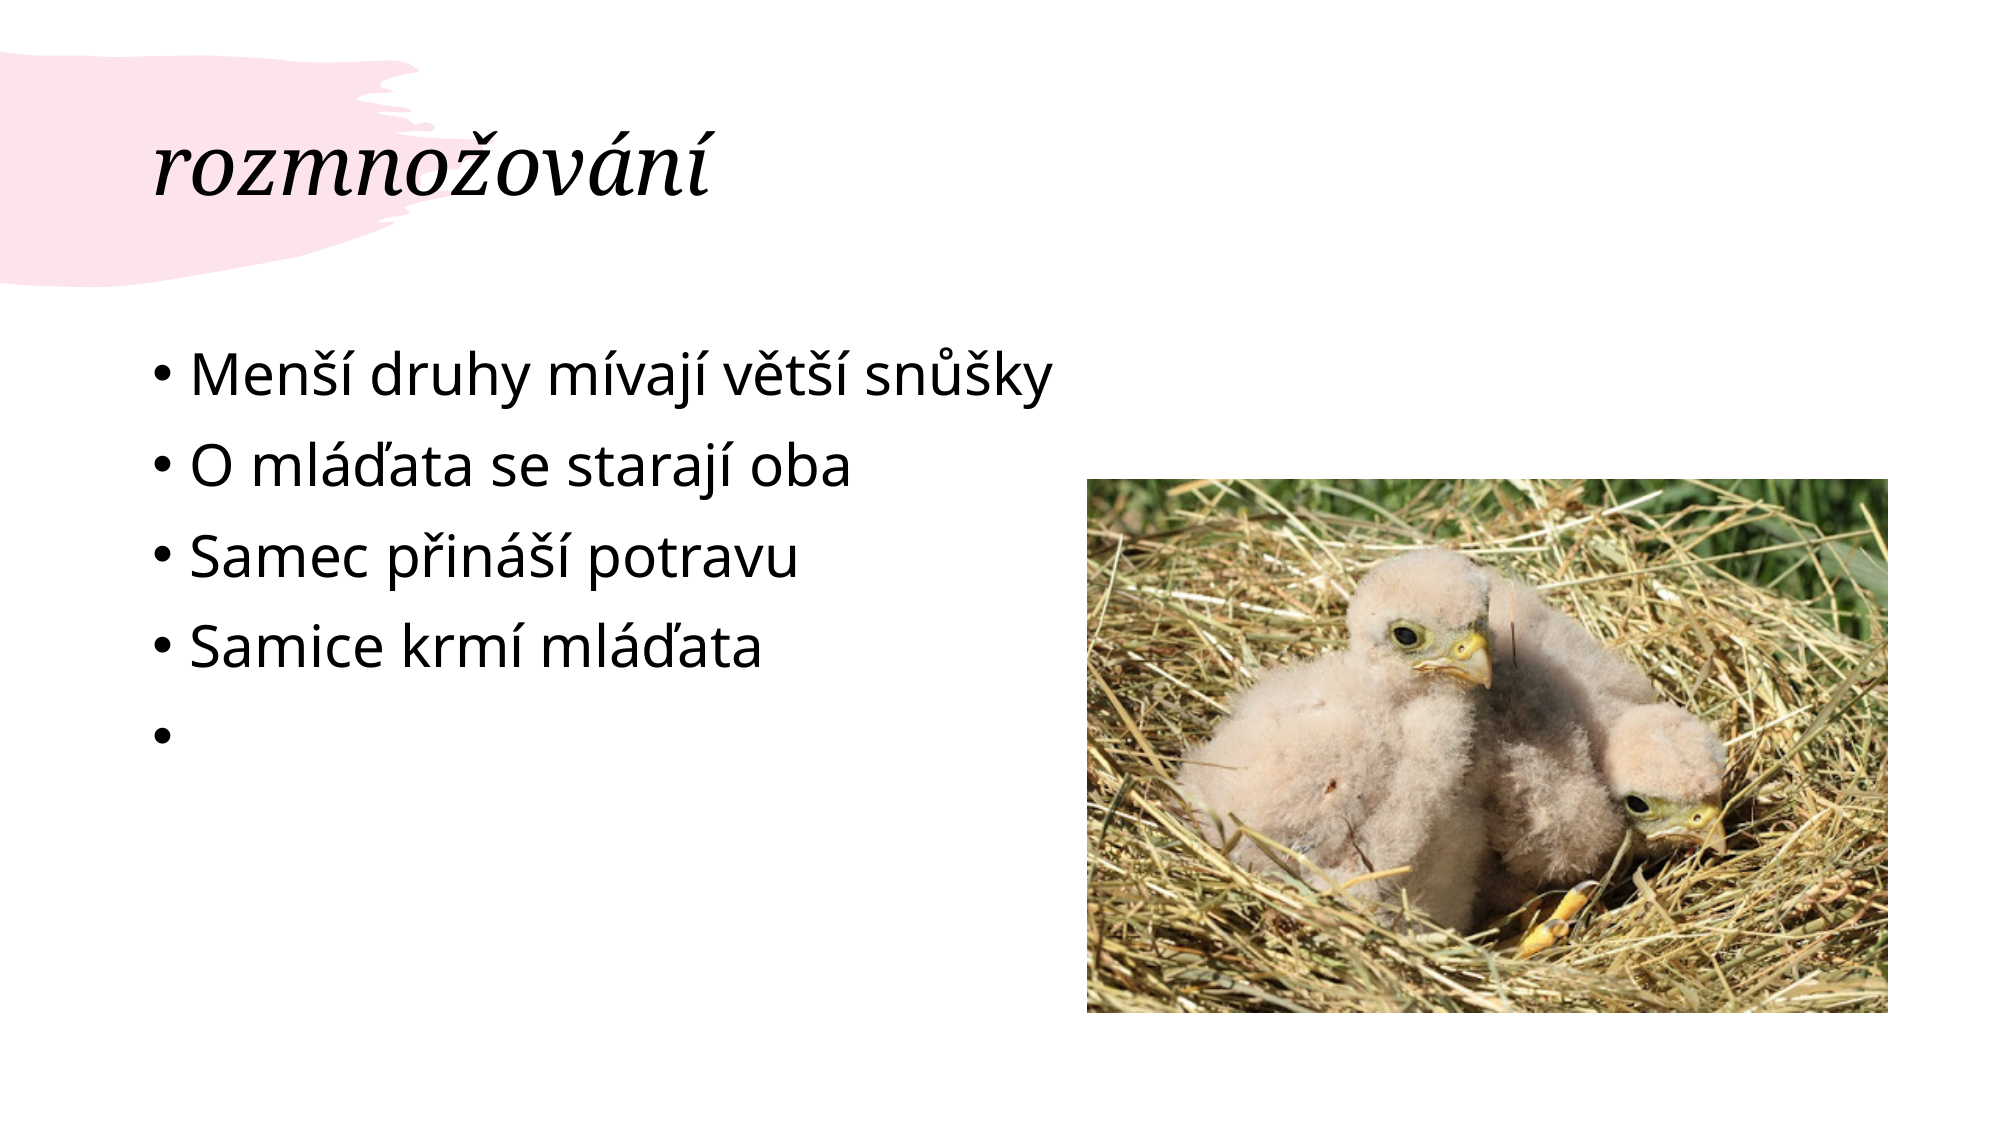

# rozmnožování
Menší druhy mívají větší snůšky
O mláďata se starají oba
Samec přináší potravu
Samice krmí mláďata